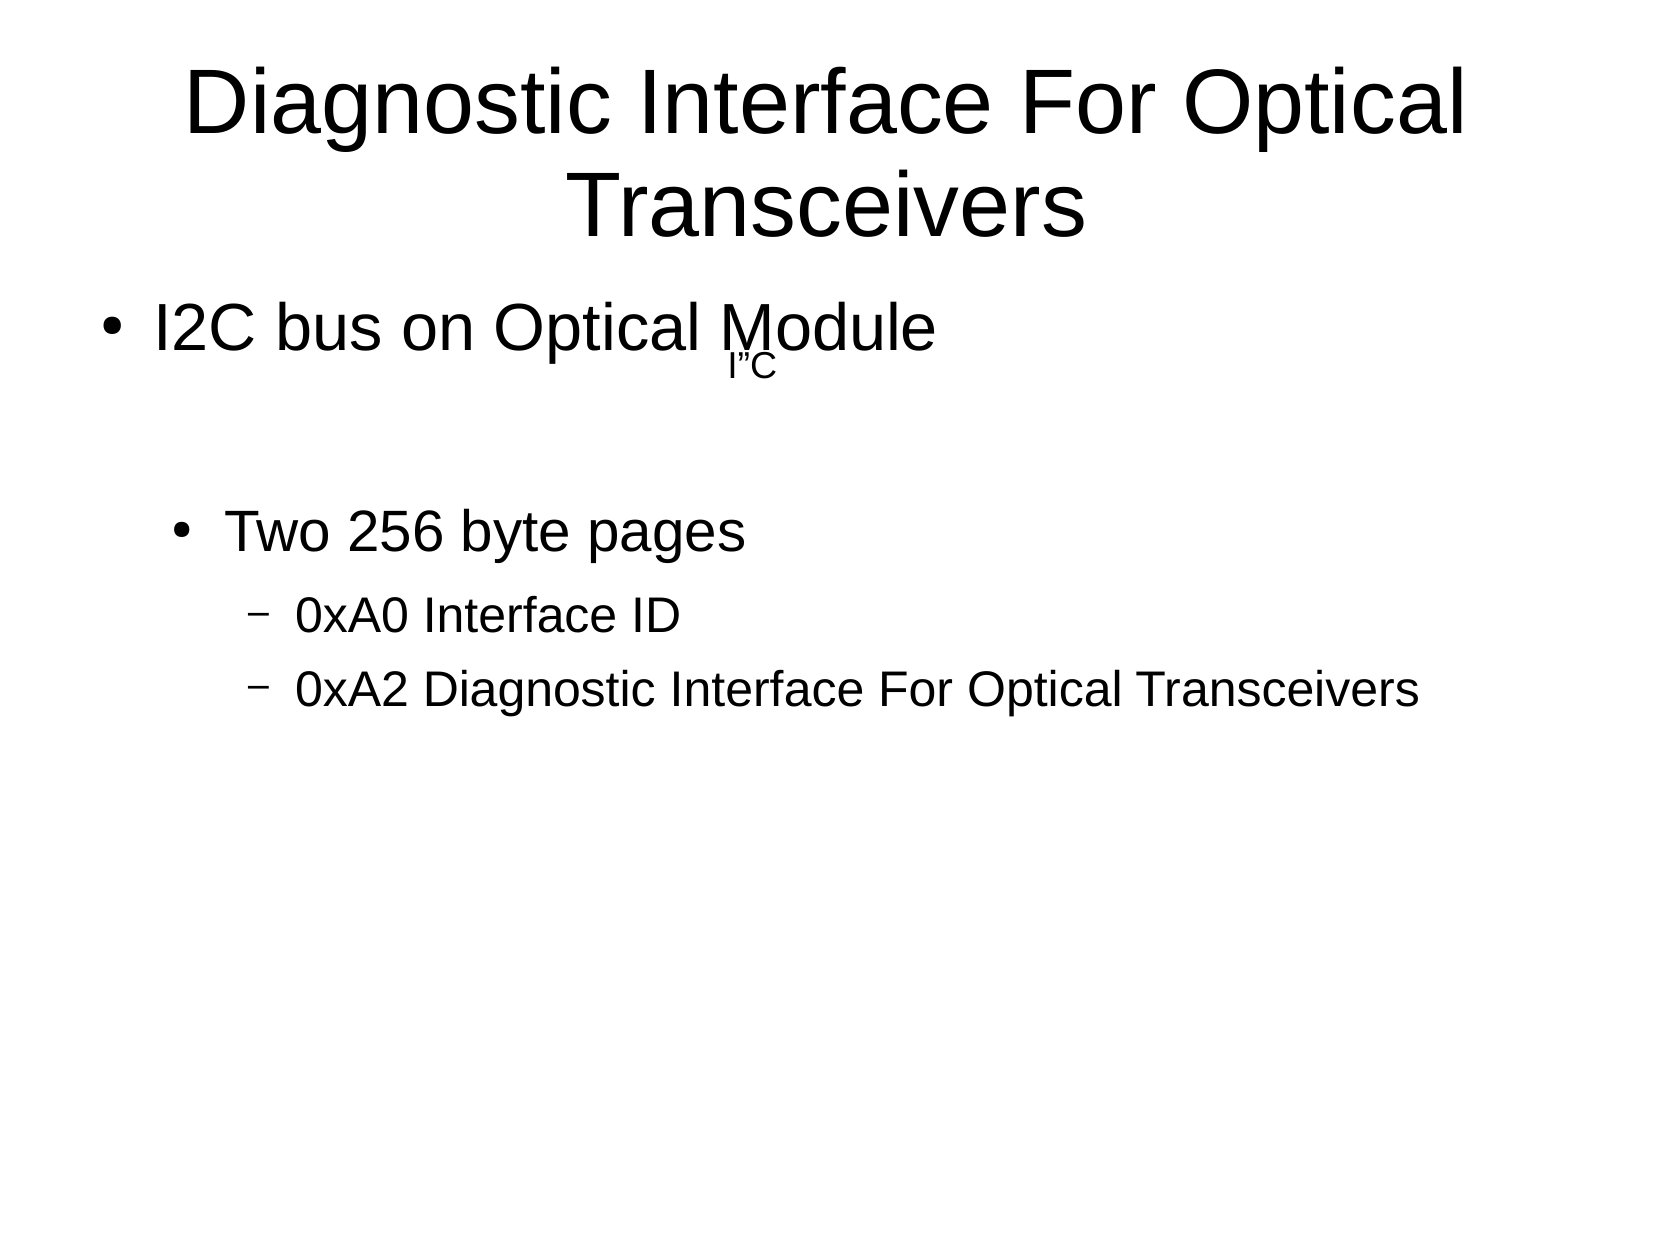

# Diagnostic Interface For Optical Transceivers
I2C bus on Optical Module
Two 256 byte pages
0xA0 Interface ID
0xA2 Diagnostic Interface For Optical Transceivers
I”C